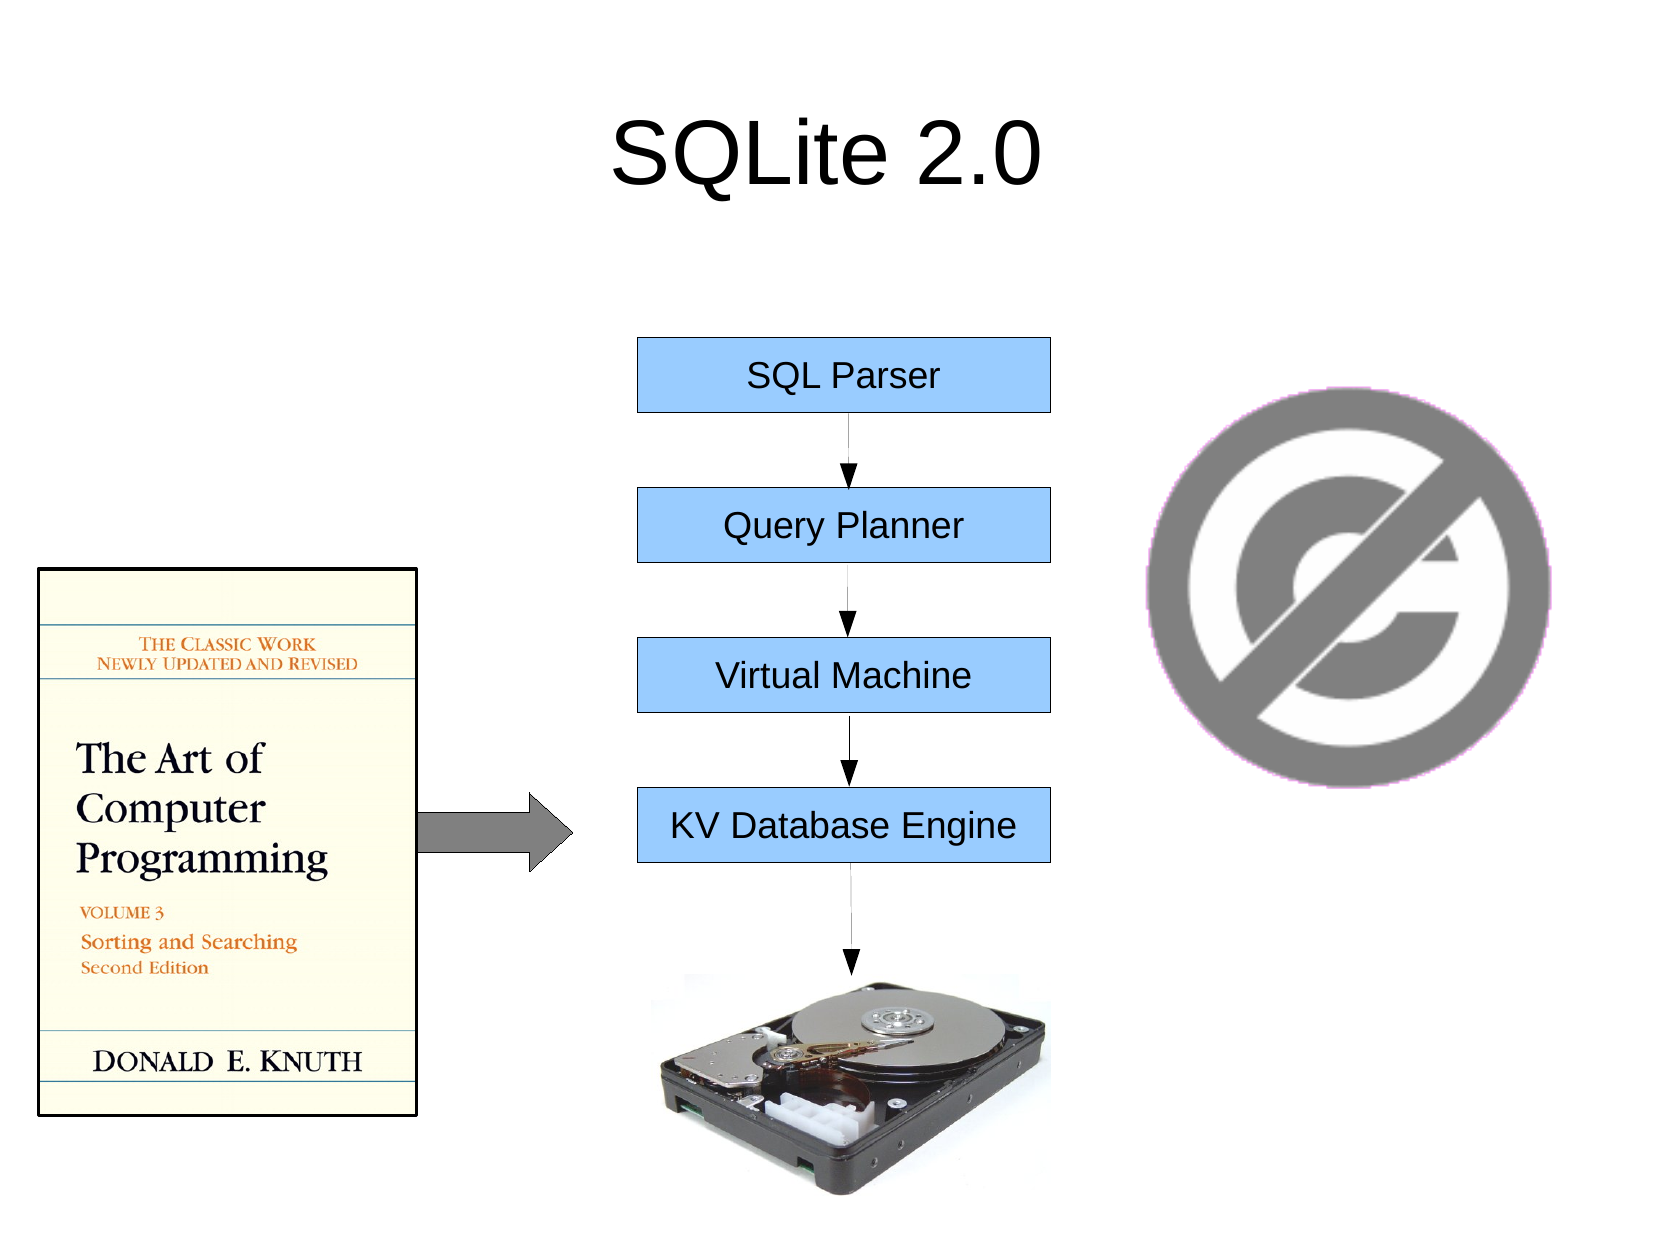

# SQLite 2.0
SQL Parser
Query Planner
Virtual Machine
KV Database Engine